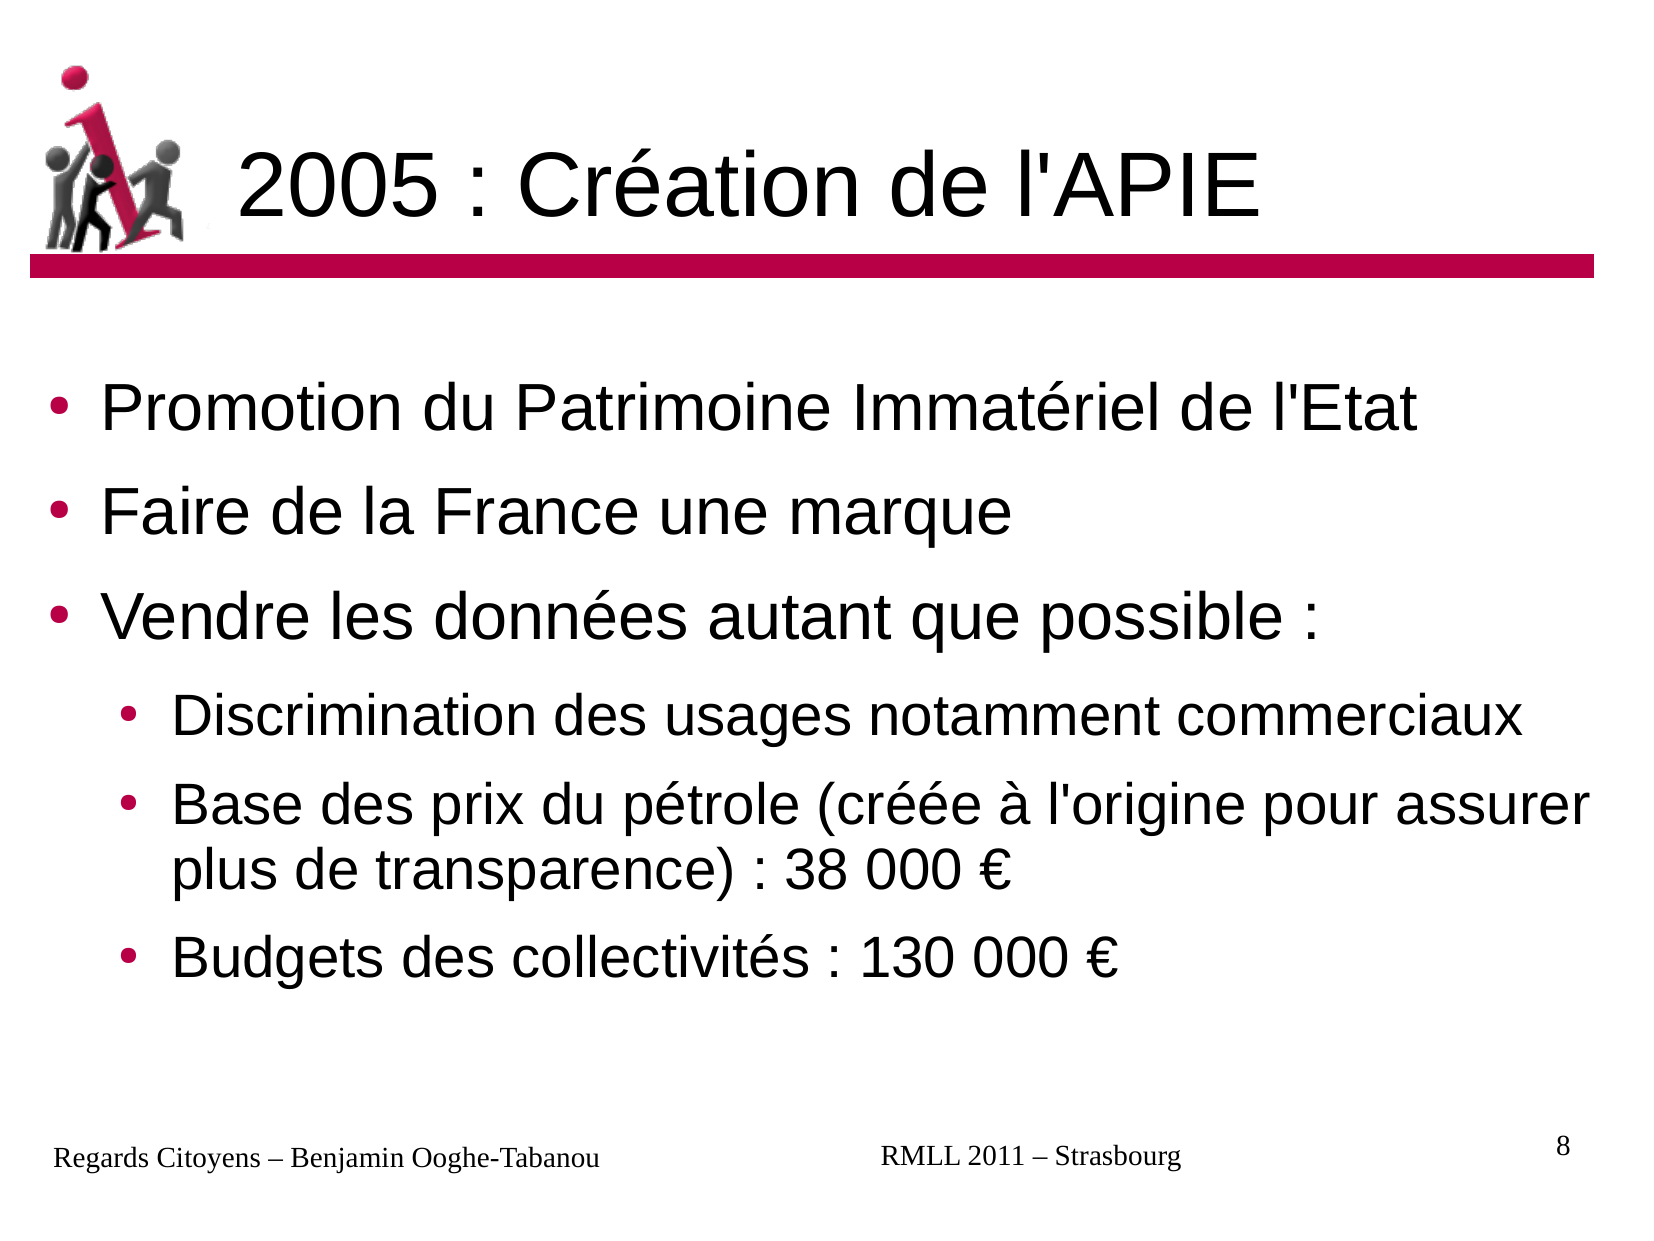

# 2005 : Création de l'APIE
Promotion du Patrimoine Immatériel de l'Etat
Faire de la France une marque
Vendre les données autant que possible :
Discrimination des usages notamment commerciaux
Base des prix du pétrole (créée à l'origine pour assurer plus de transparence) : 38 000 €
Budgets des collectivités : 130 000 €
8
Benjamin Ooghe-Tabanou - Open Knowledge Conference Berlin 2011